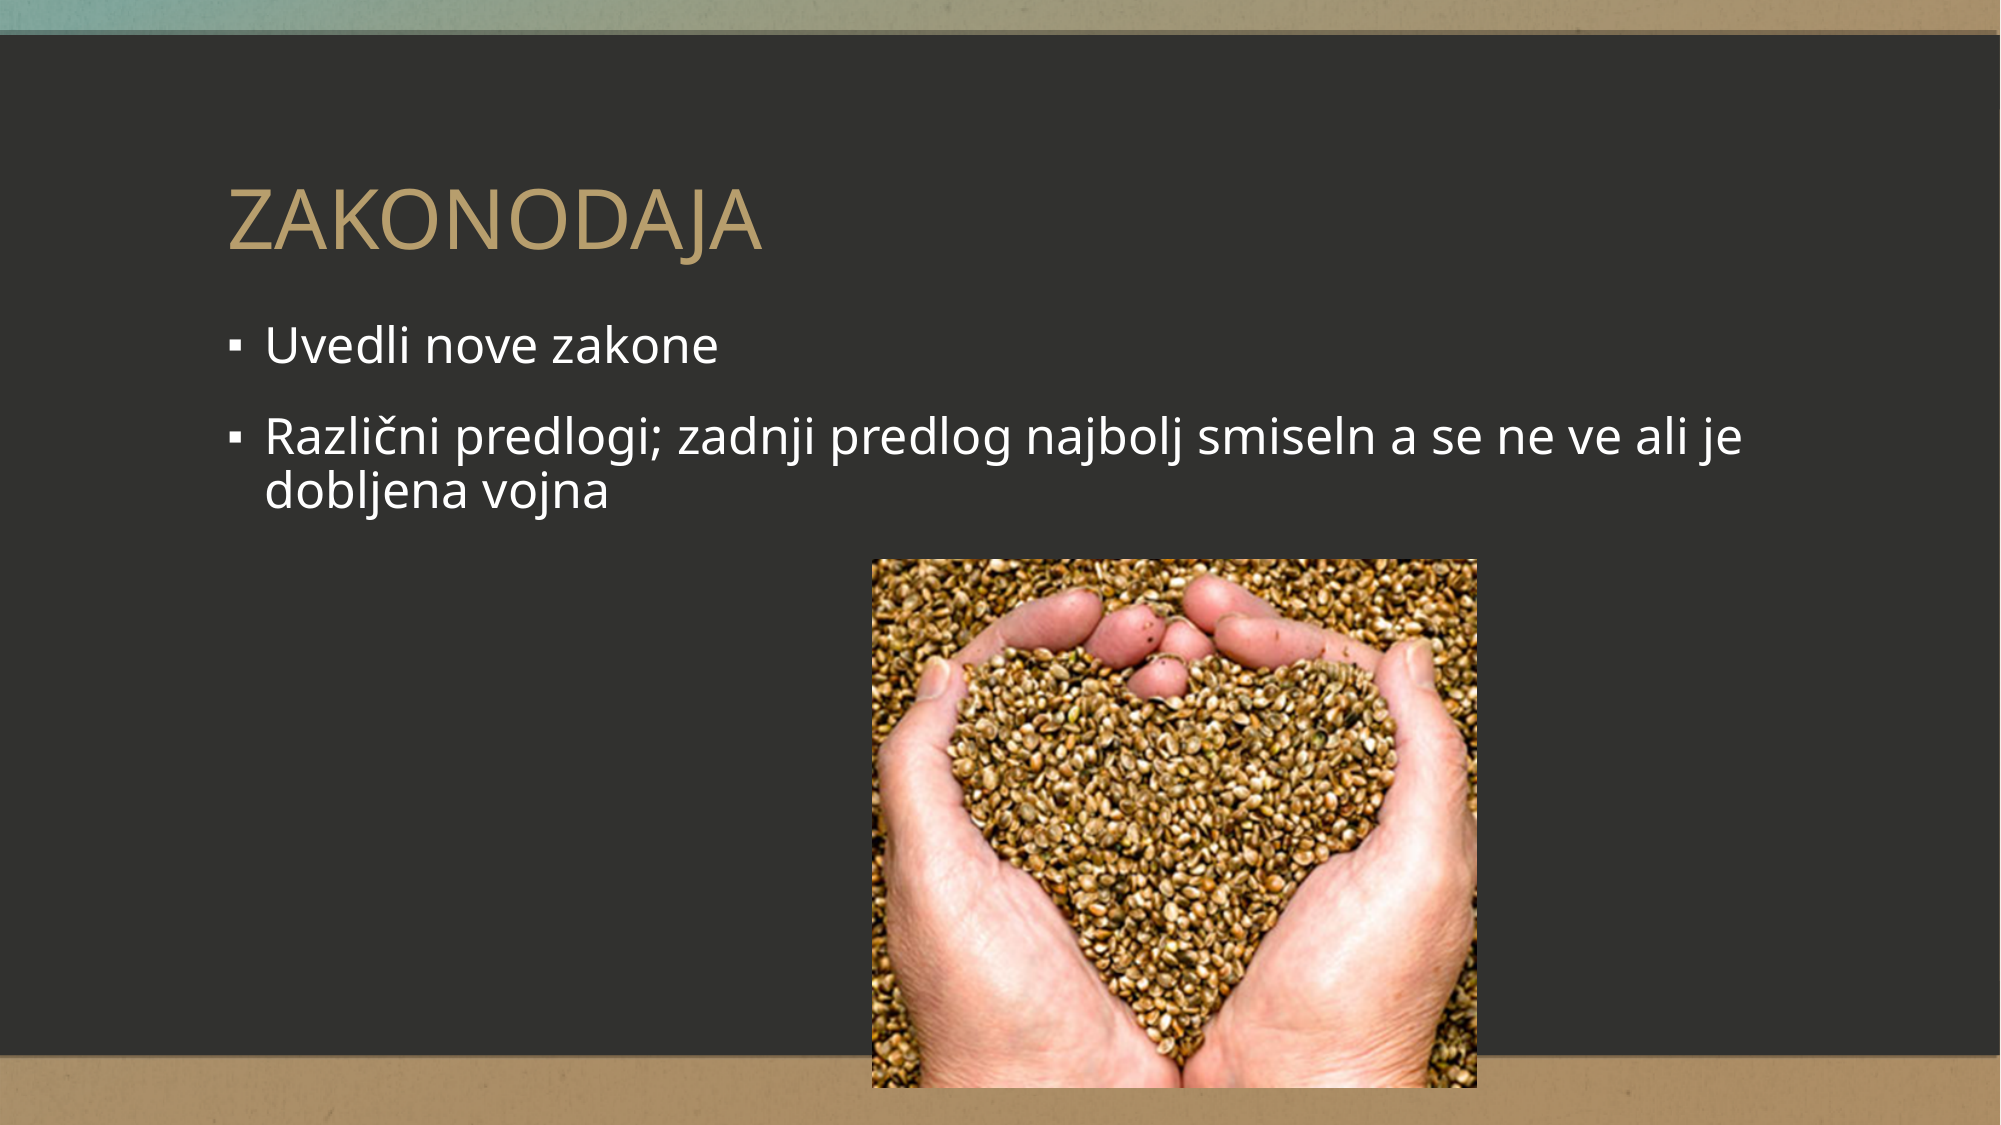

# ZAKONODAJA
Uvedli nove zakone
Različni predlogi; zadnji predlog najbolj smiseln a se ne ve ali je dobljena vojna